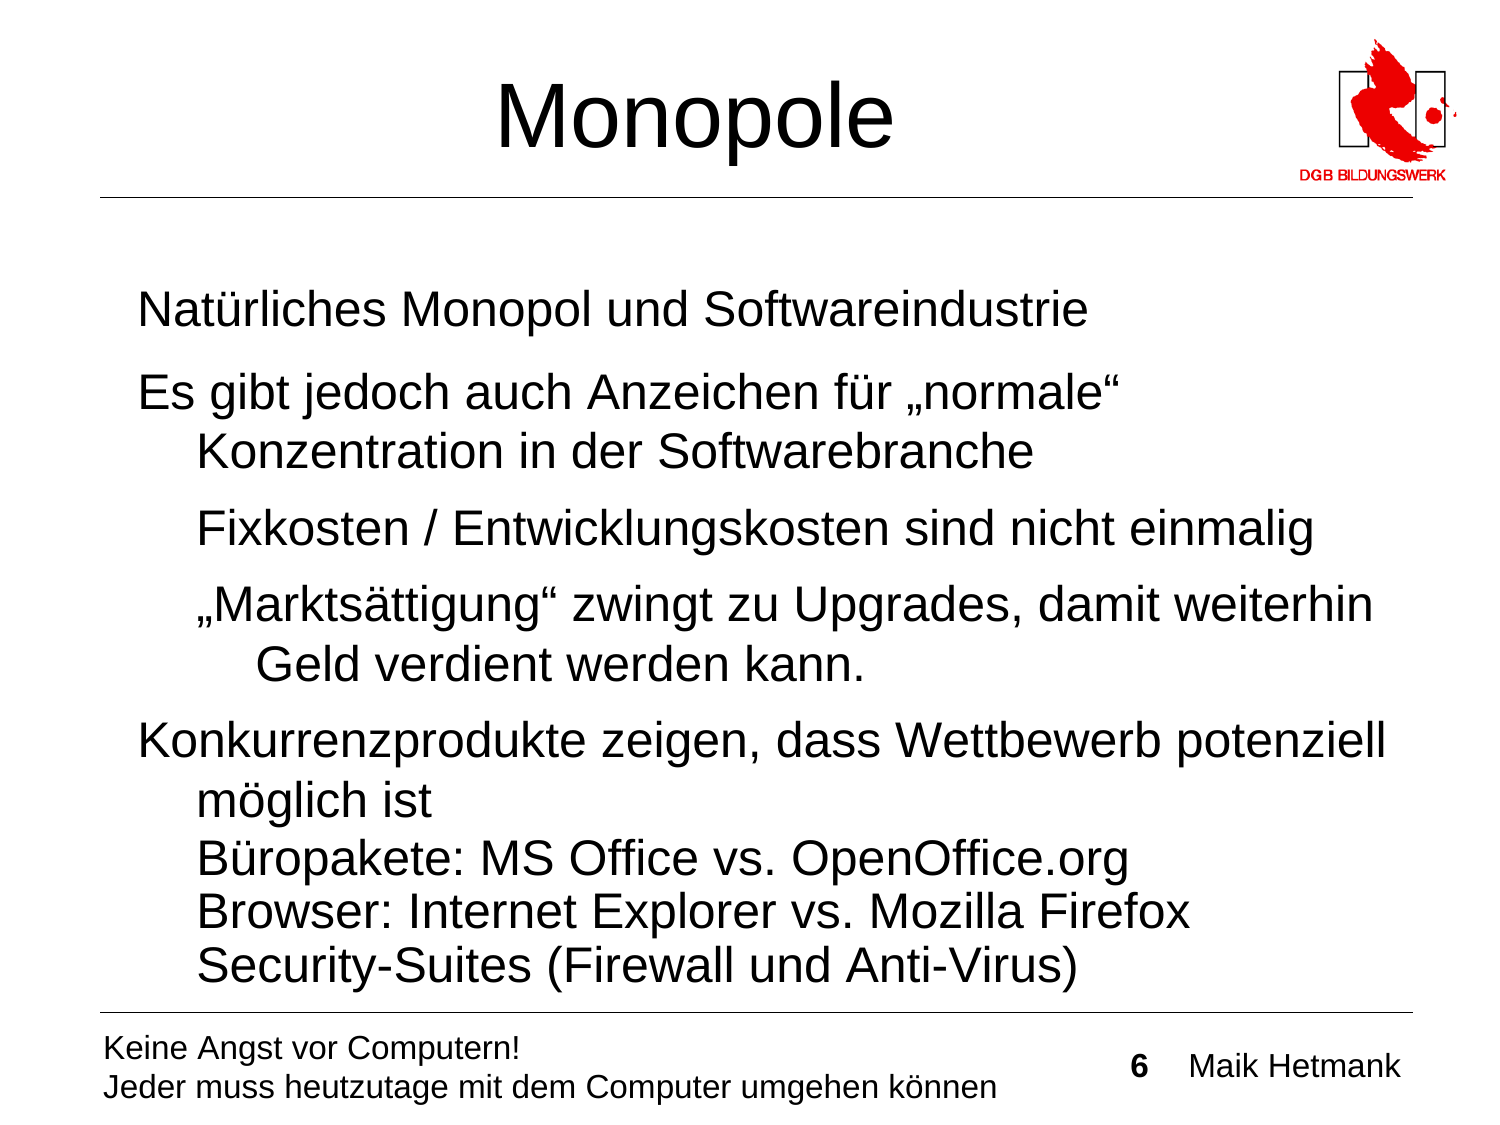

# Monopole
Natürliches Monopol und Softwareindustrie
Es gibt jedoch auch Anzeichen für „normale“ Konzentration in der Softwarebranche
Fixkosten / Entwicklungskosten sind nicht einmalig
„Marktsättigung“ zwingt zu Upgrades, damit weiterhin Geld verdient werden kann.
Konkurrenzprodukte zeigen, dass Wettbewerb potenziell möglich ist
Büropakete: MS Office vs. OpenOffice.org
Browser: Internet Explorer vs. Mozilla Firefox
Security-Suites (Firewall und Anti-Virus)